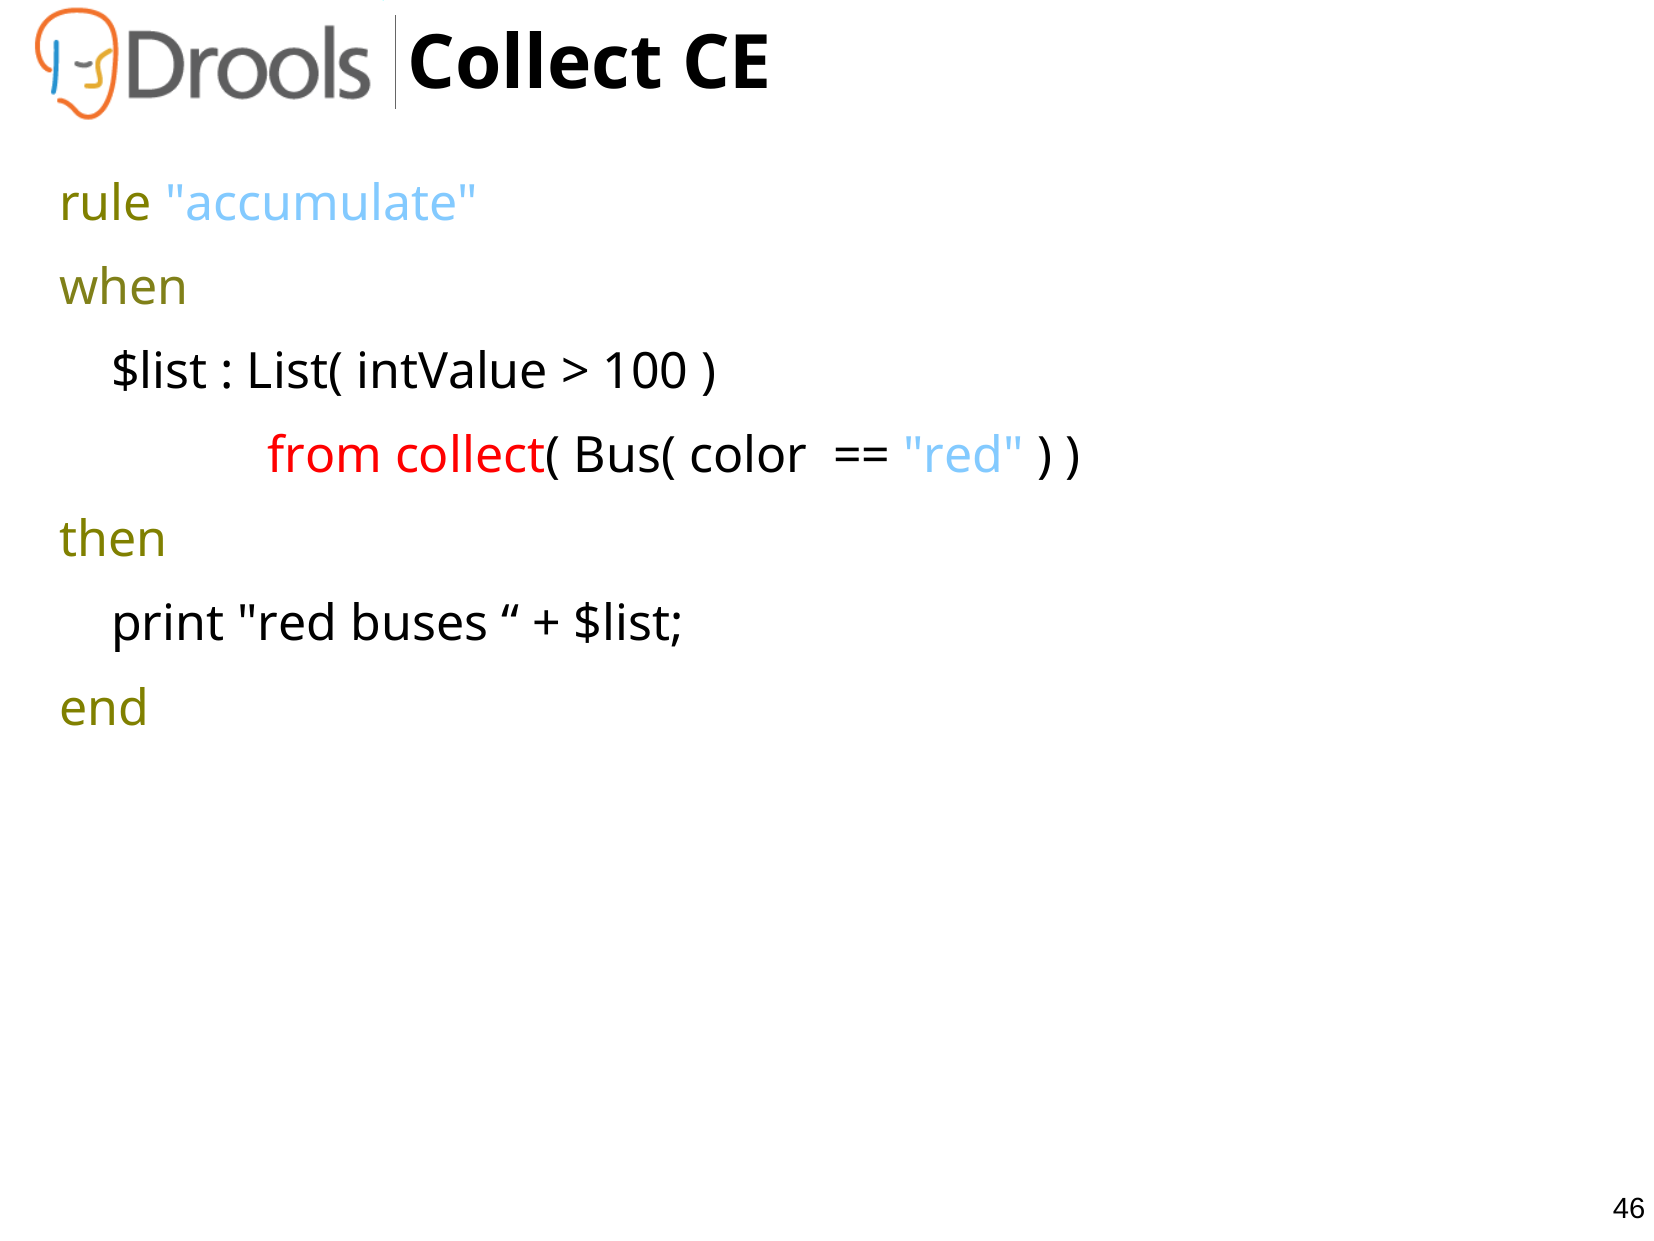

# Collect CE
rule "accumulate"
when
 $list : List( intValue > 100 )
 from collect( Bus( color == "red" ) )
then
 print "red buses “ + $list;
end